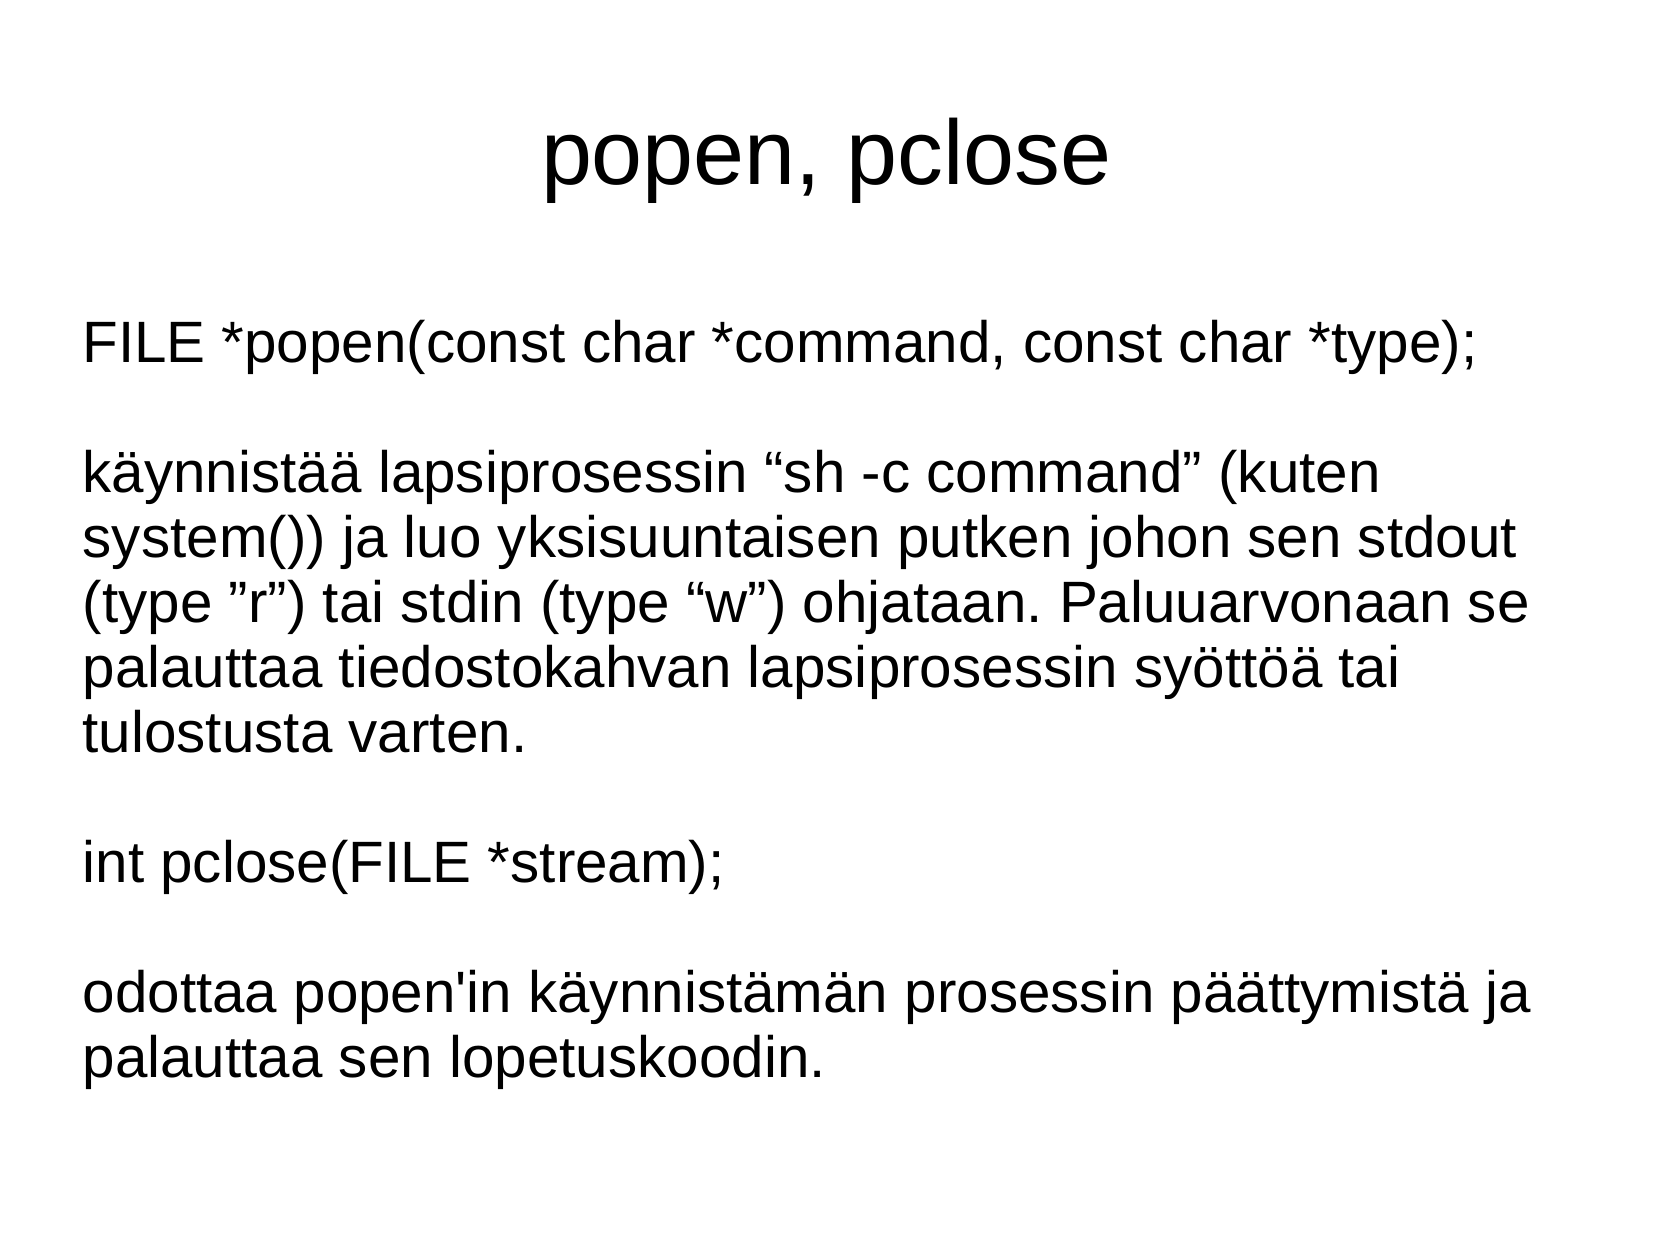

# popen, pclose
FILE *popen(const char *command, const char *type);
käynnistää lapsiprosessin “sh -c command” (kuten system()) ja luo yksisuuntaisen putken johon sen stdout (type ”r”) tai stdin (type “w”) ohjataan. Paluuarvonaan se palauttaa tiedostokahvan lapsiprosessin syöttöä tai tulostusta varten.
int pclose(FILE *stream);
odottaa popen'in käynnistämän prosessin päättymistä ja palauttaa sen lopetuskoodin.